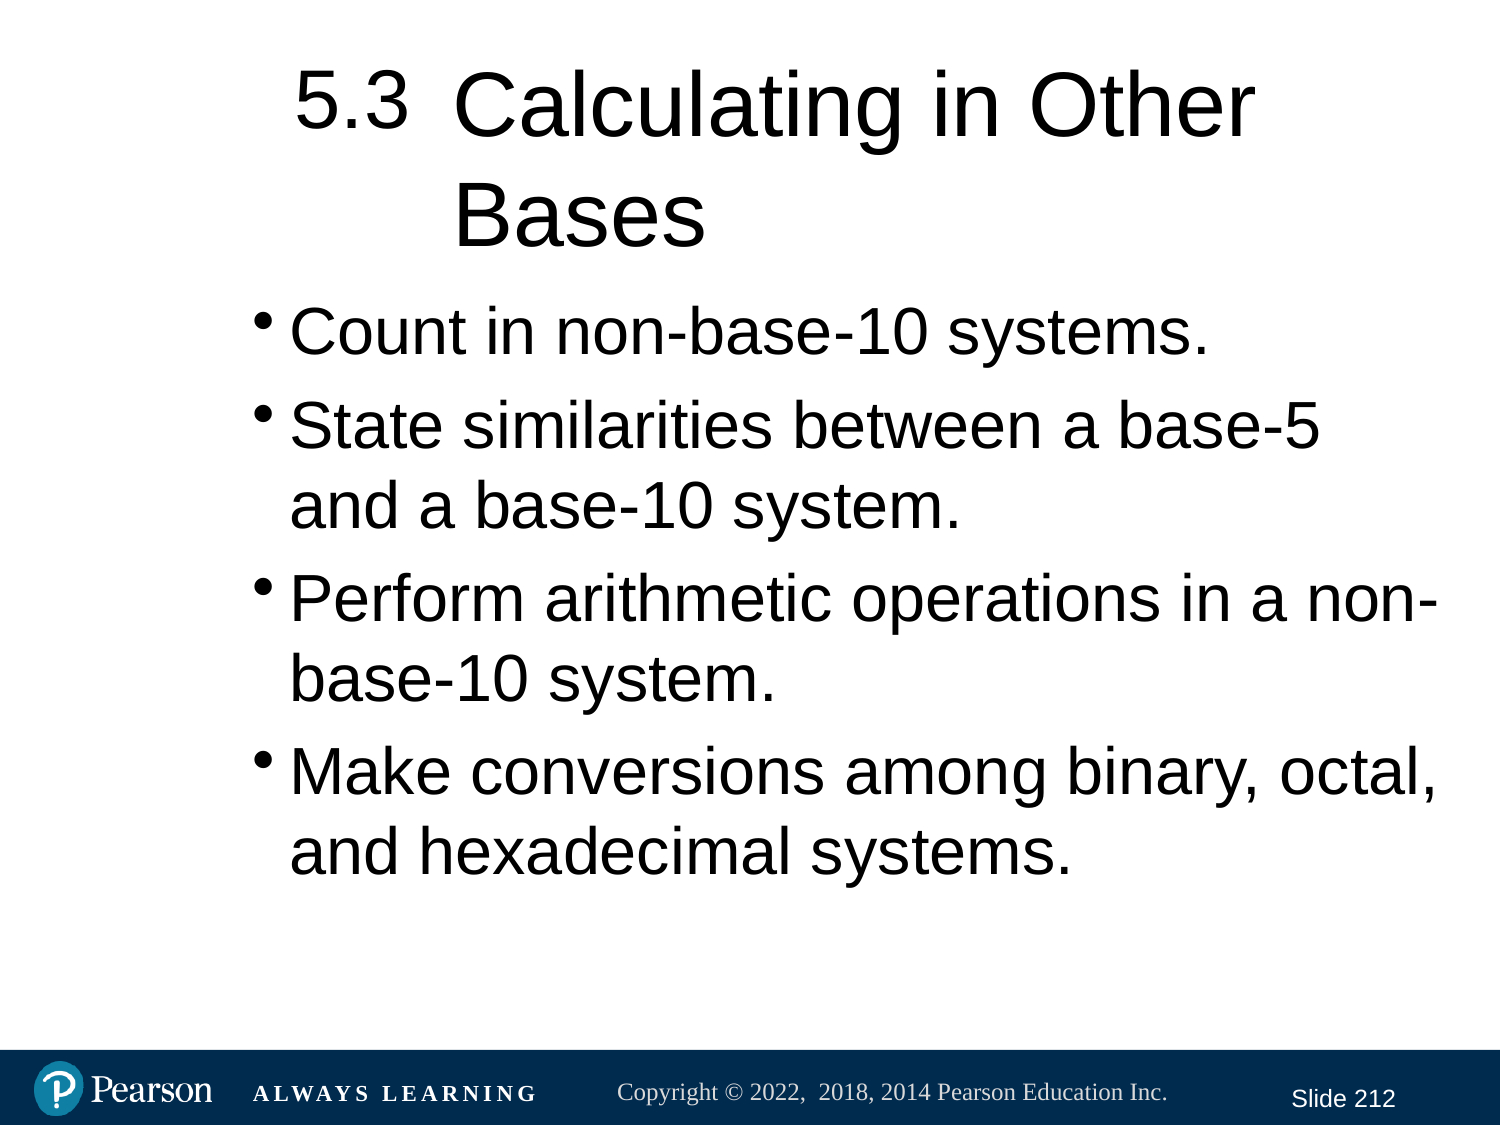

5.3
# Calculating in Other Bases
Count in non-base-10 systems.
State similarities between a base-5 and a base-10 system.
Perform arithmetic operations in a non-base-10 system.
Make conversions among binary, octal, and hexadecimal systems.